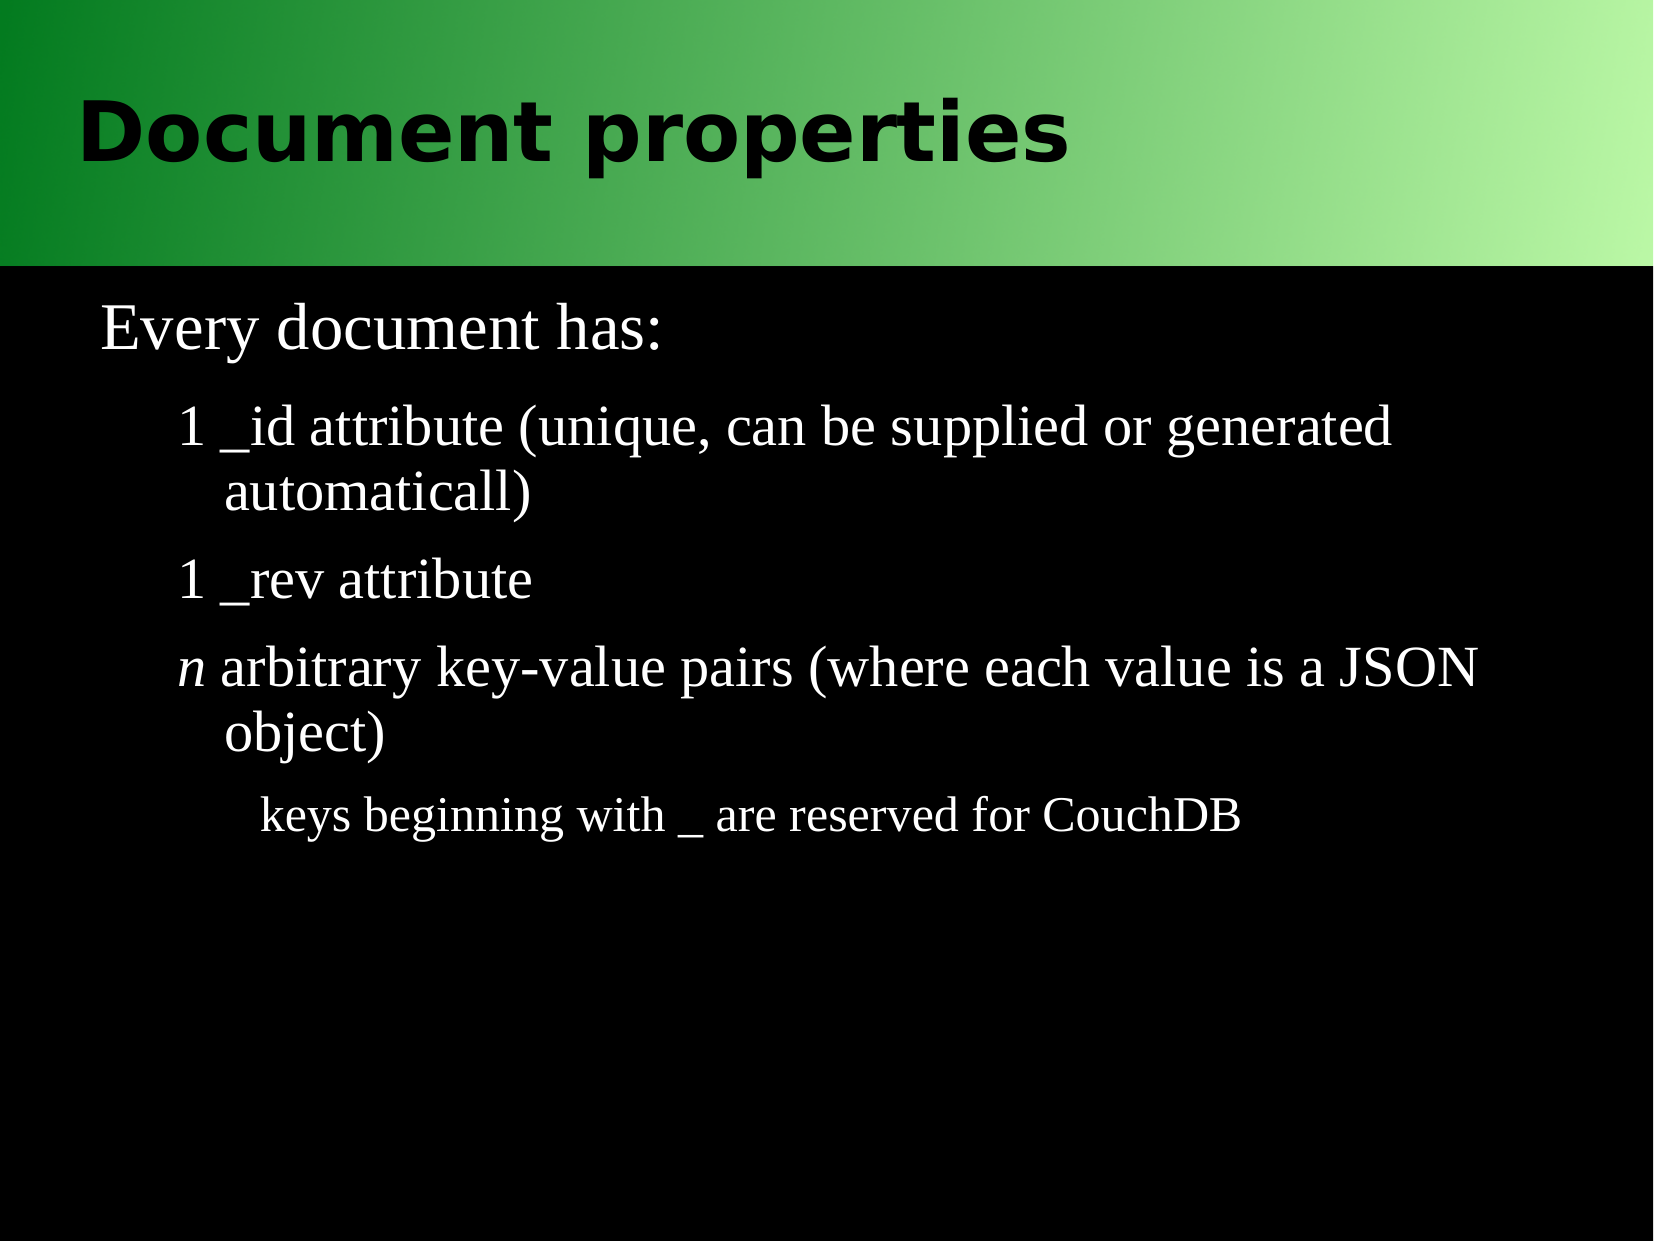

# Document properties
Every document has:
1 _id attribute (unique, can be supplied or generated automaticall)
1 _rev attribute
n arbitrary key-value pairs (where each value is a JSON object)
keys beginning with _ are reserved for CouchDB